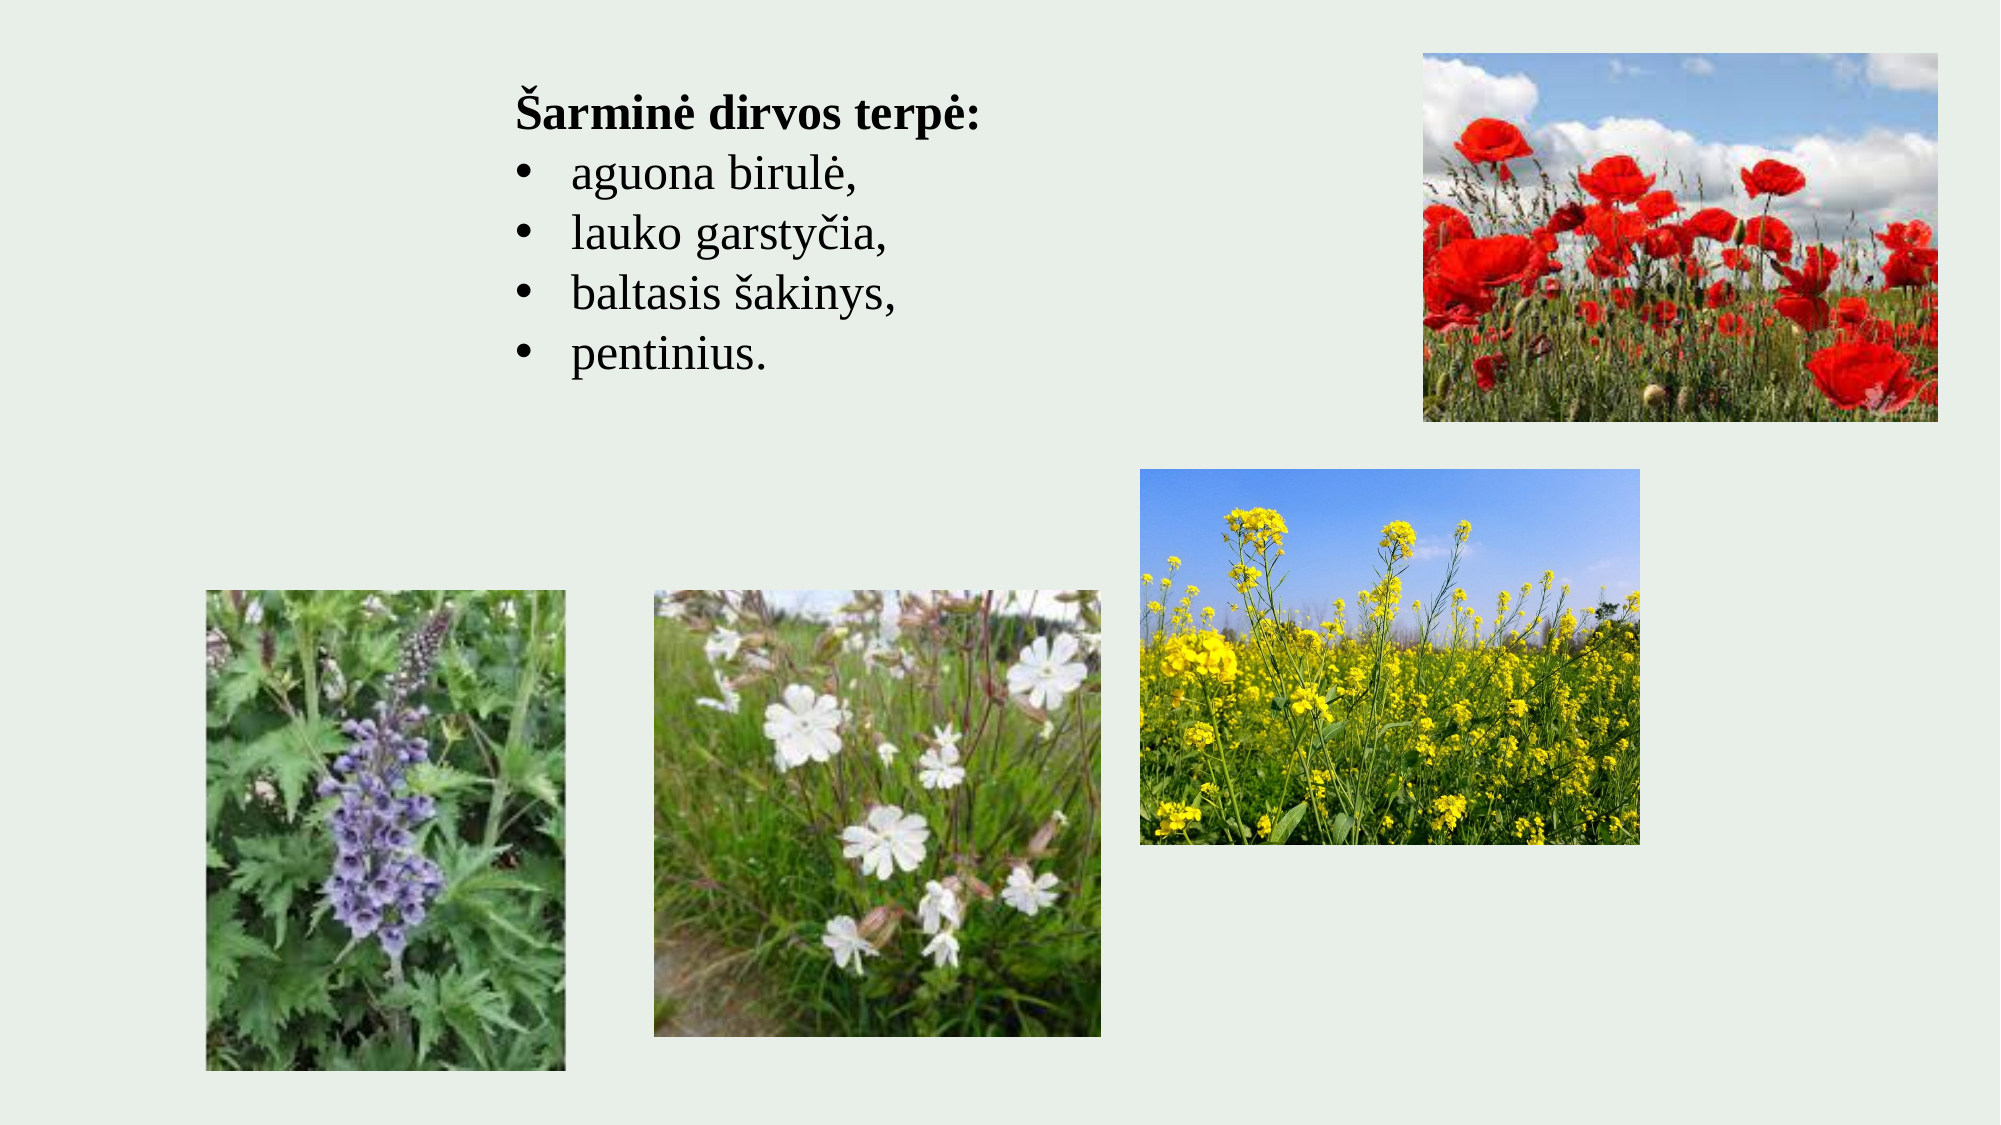

Šarminė dirvos terpė:
aguona birulė,
lauko garstyčia,
baltasis šakinys,
pentinius.